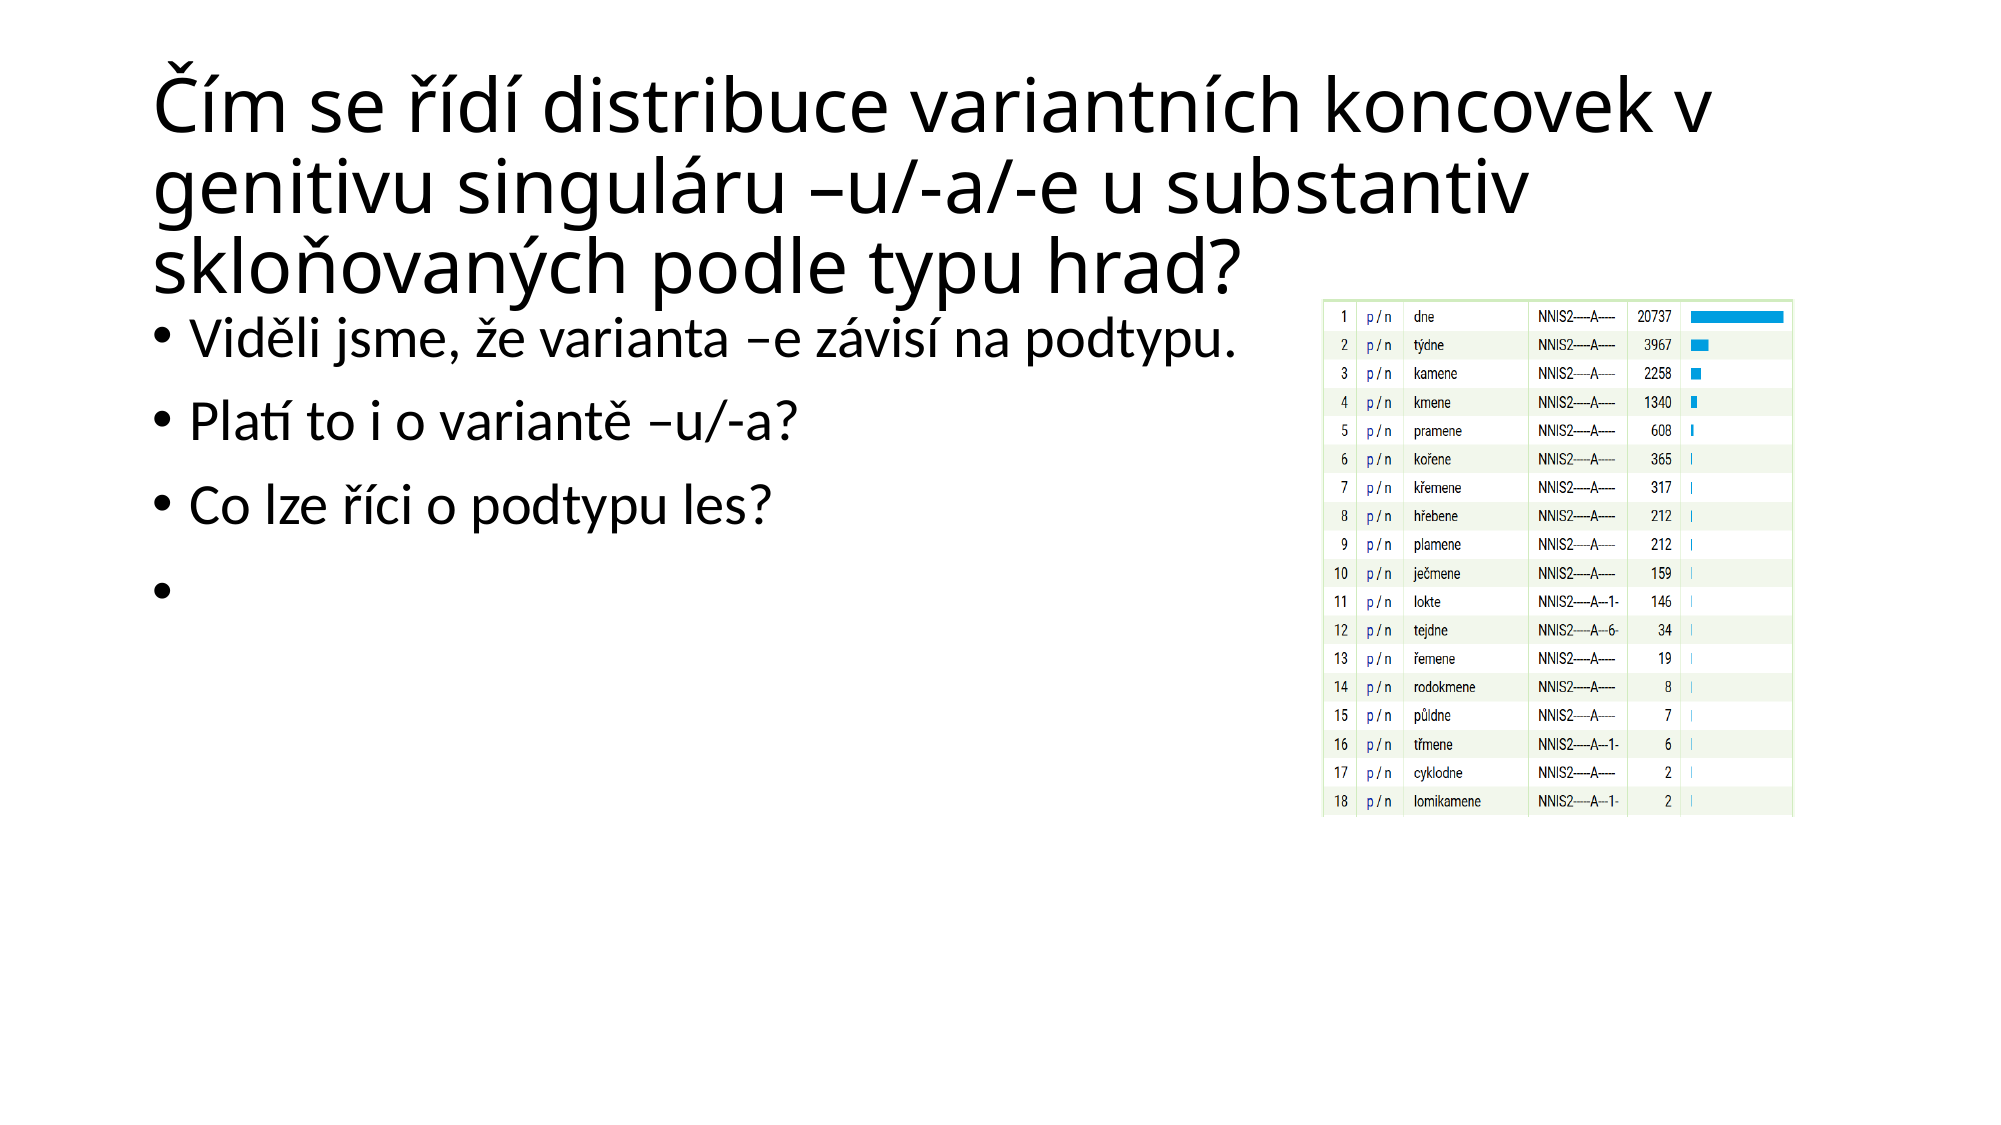

# Čím se řídí distribuce variantních koncovek v genitivu singuláru –u/-a/-e u substantiv skloňovaných podle typu hrad?
Viděli jsme, že varianta –e závisí na podtypu.
Platí to i o variantě –u/-a?
Co lze říci o podtypu les?